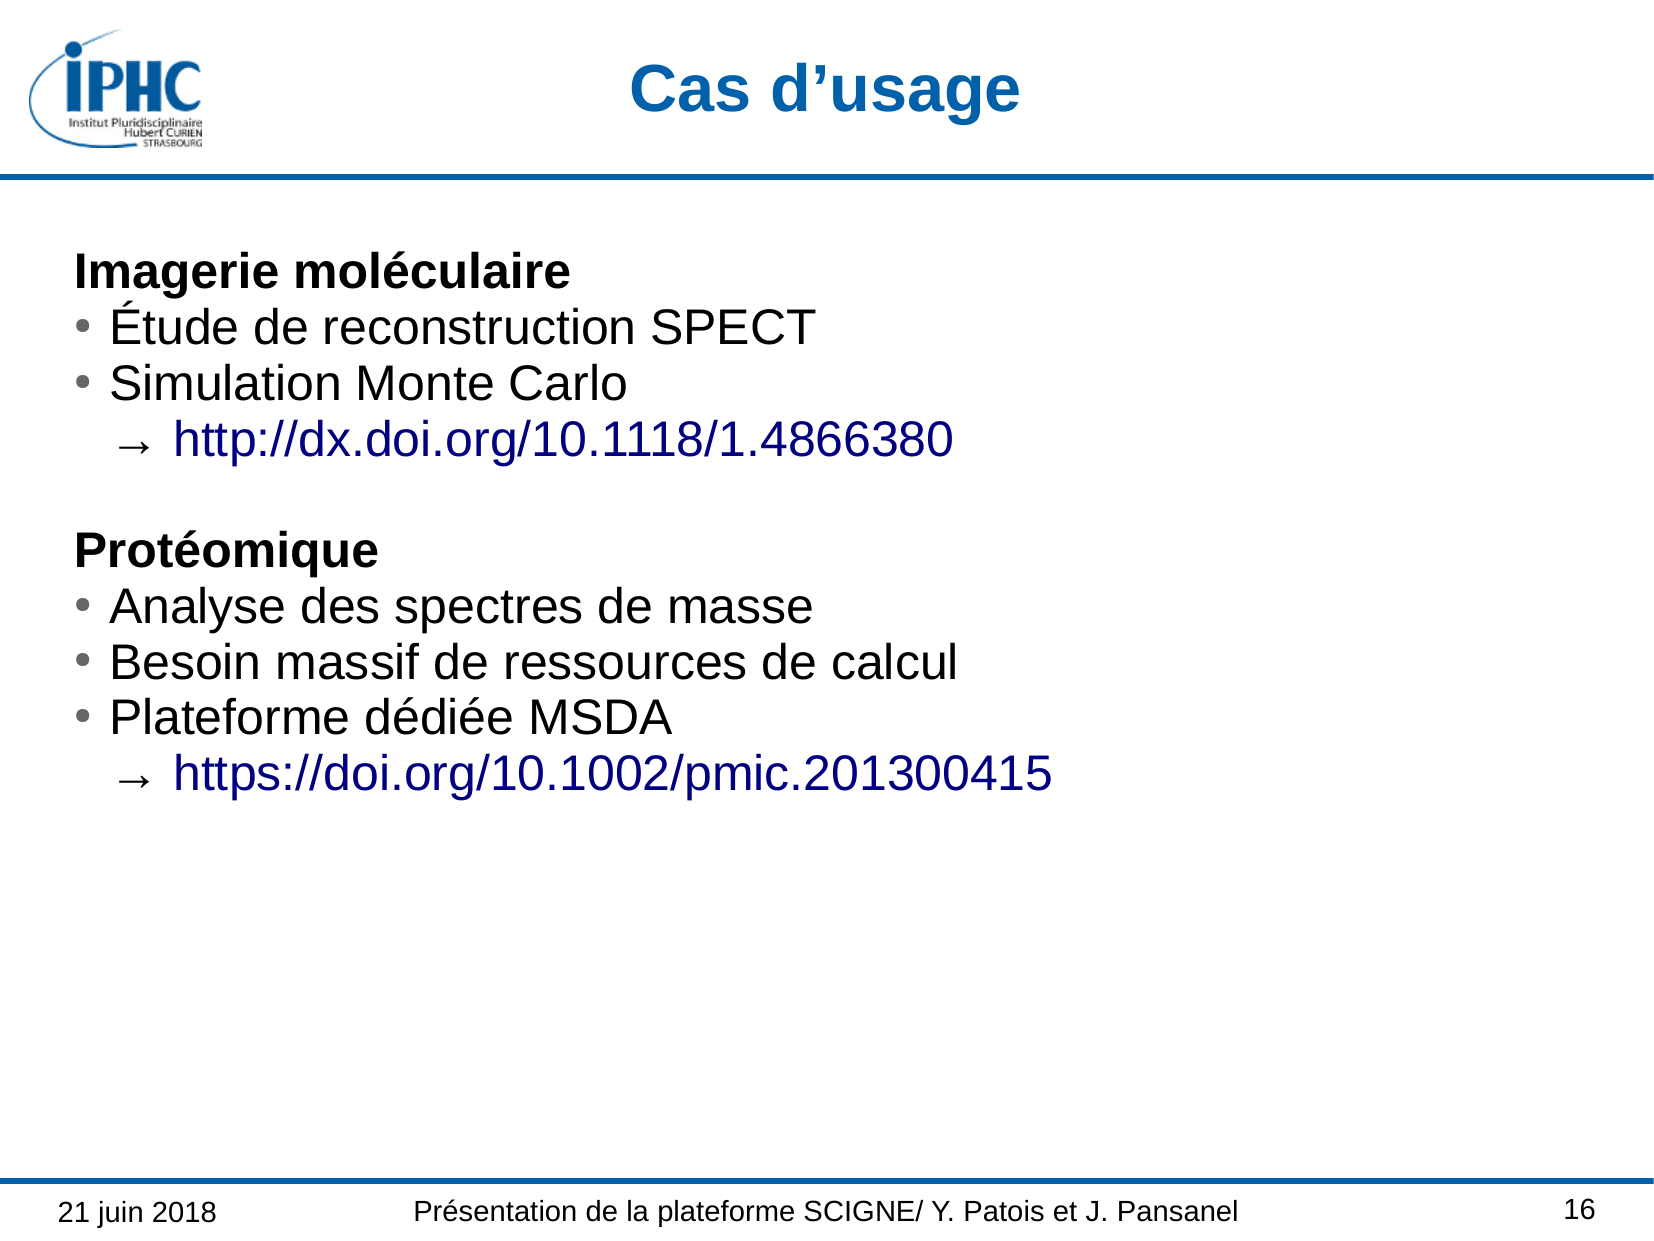

Cas d’usage
Imagerie moléculaire
Étude de reconstruction SPECT
Simulation Monte Carlo
→ http://dx.doi.org/10.1118/1.4866380
Protéomique
Analyse des spectres de masse
Besoin massif de ressources de calcul
Plateforme dédiée MSDA
→ https://doi.org/10.1002/pmic.201300415
16
Présentation de la plateforme SCIGNE/ Y. Patois et J. Pansanel
21 juin 2018